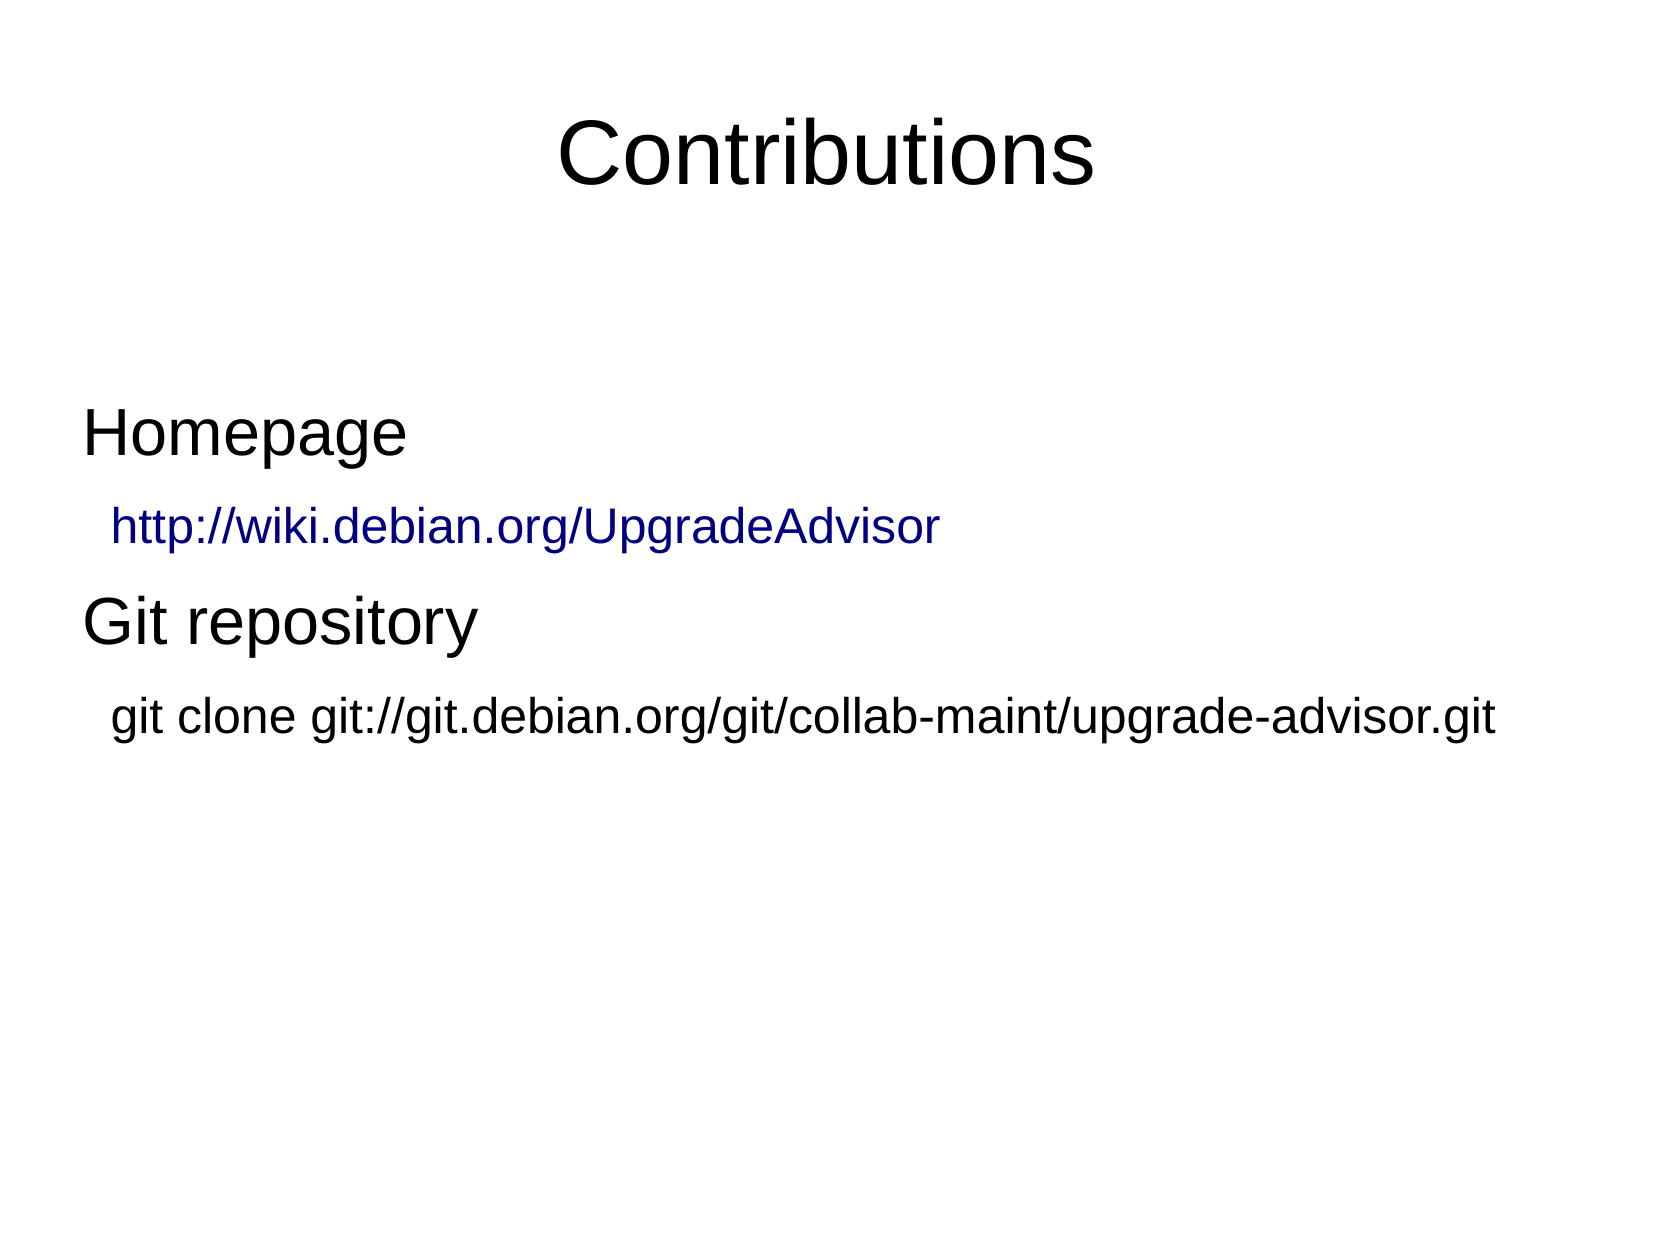

# Contributions
Homepage
 http://wiki.debian.org/UpgradeAdvisor
Git repository
 git clone git://git.debian.org/git/collab-maint/upgrade-advisor.git